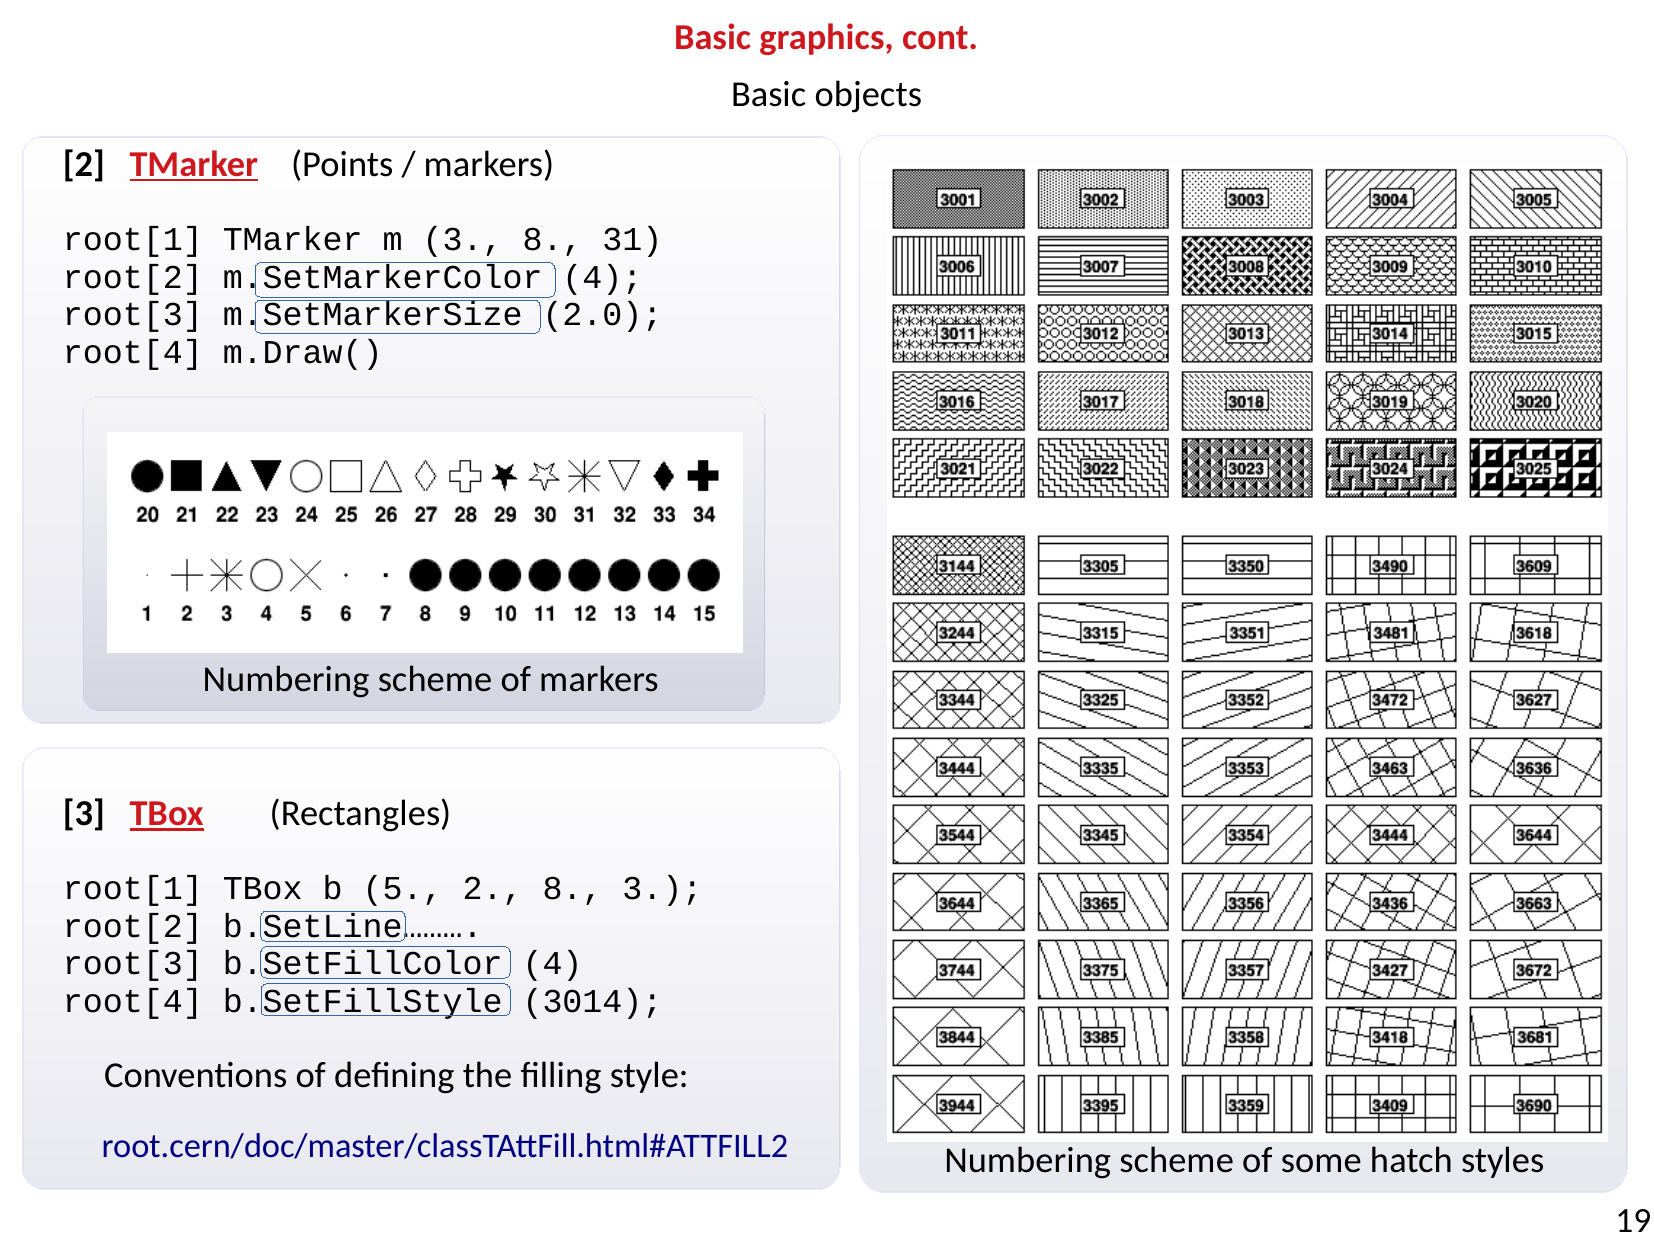

Basic graphics, cont.
Basic objects
[2] TMarker (Points / markers)
root[1] TMarker m (3., 8., 31)
root[2] m.SetMarkerColor (4);
root[3] m.SetMarkerSize (2.0);
root[4] m.Draw()
	 Numbering scheme of markers
[3] TBox (Rectangles)
root[1] TBox b (5., 2., 8., 3.);
root[2] b.SetLine……….
root[3] b.SetFillColor (4)
root[4] b.SetFillStyle (3014);
 Conventions of defining the filling style:
 root.cern/doc/master/classTAttFill.html#ATTFILL2
Numbering scheme of some hatch styles